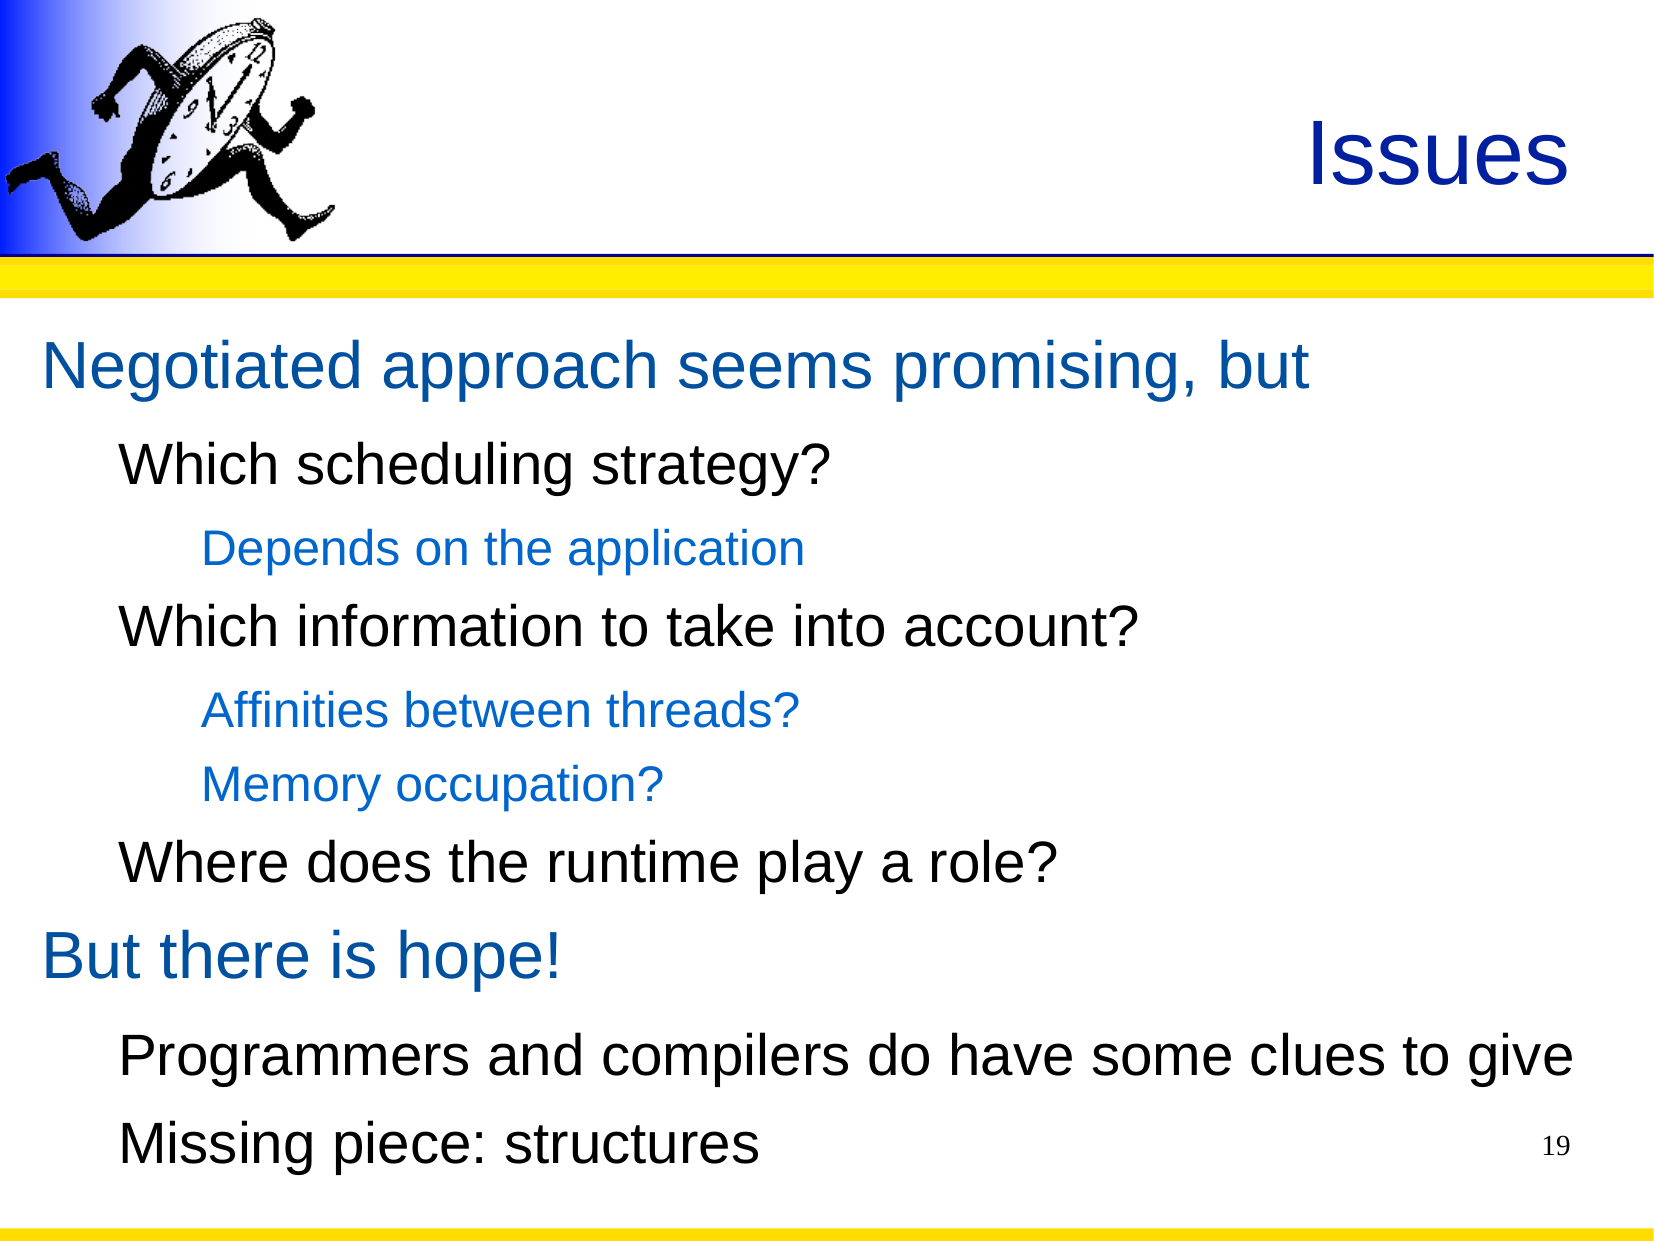

# Issues
Negotiated approach seems promising, but
Which scheduling strategy?
Depends on the application
Which information to take into account?
Affinities between threads?
Memory occupation?
Where does the runtime play a role?
But there is hope!
Programmers and compilers do have some clues to give
Missing piece: structures
19